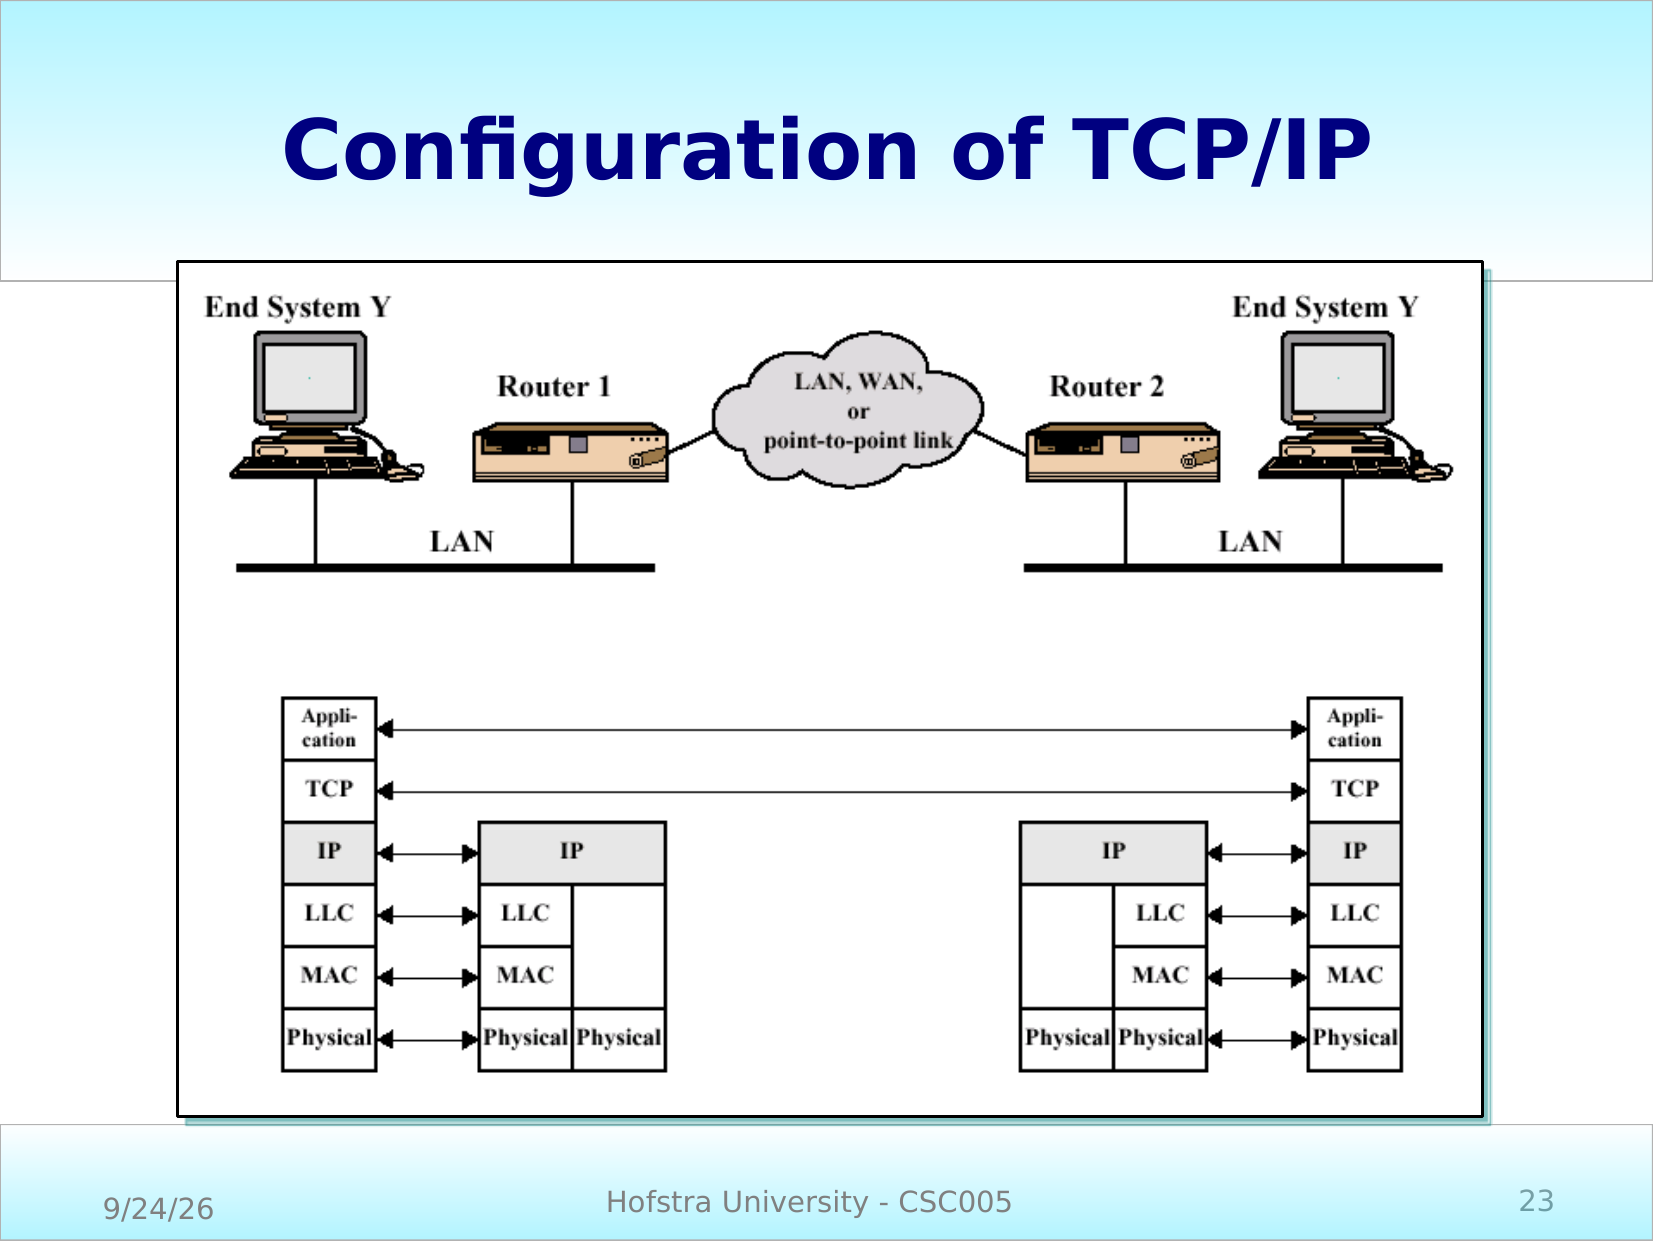

# Configuration of TCP/IP
23
Hofstra University - CSC005